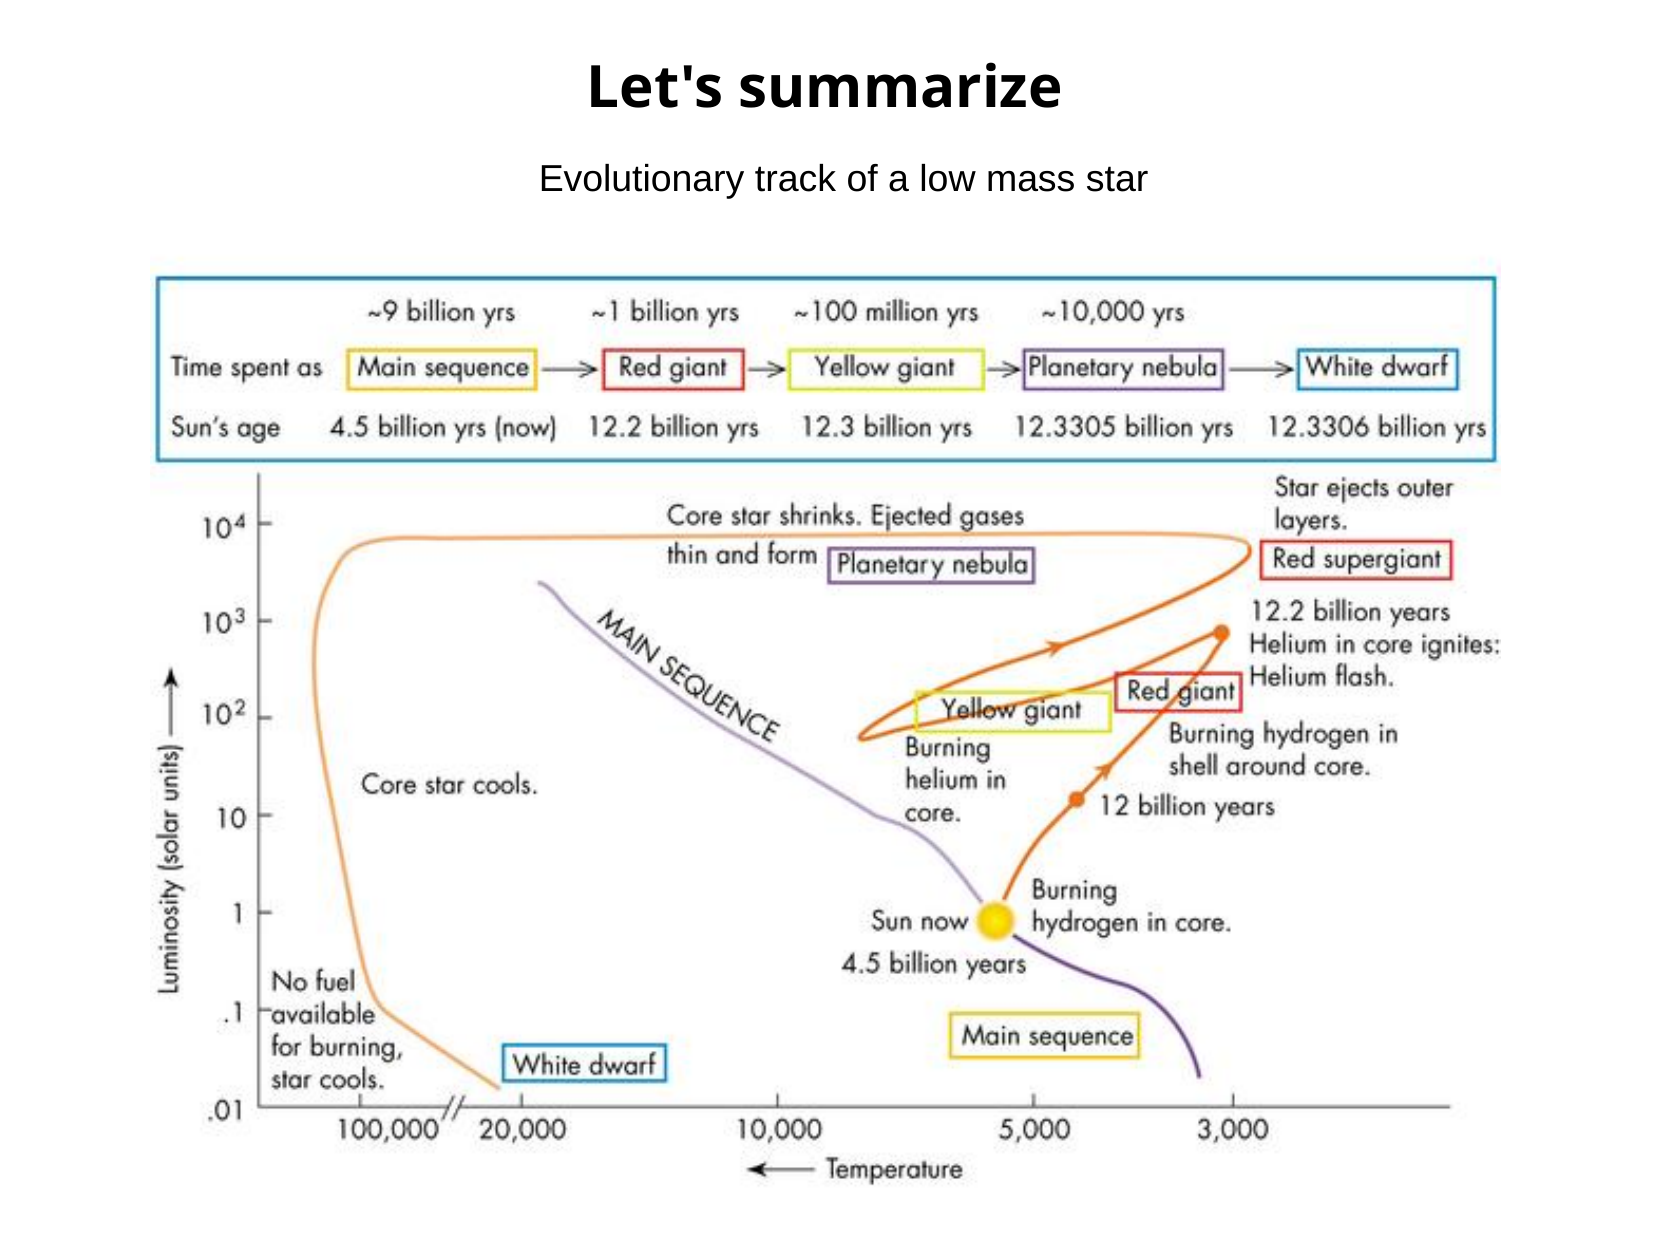

Let's summarize
Evolutionary track of a low mass star